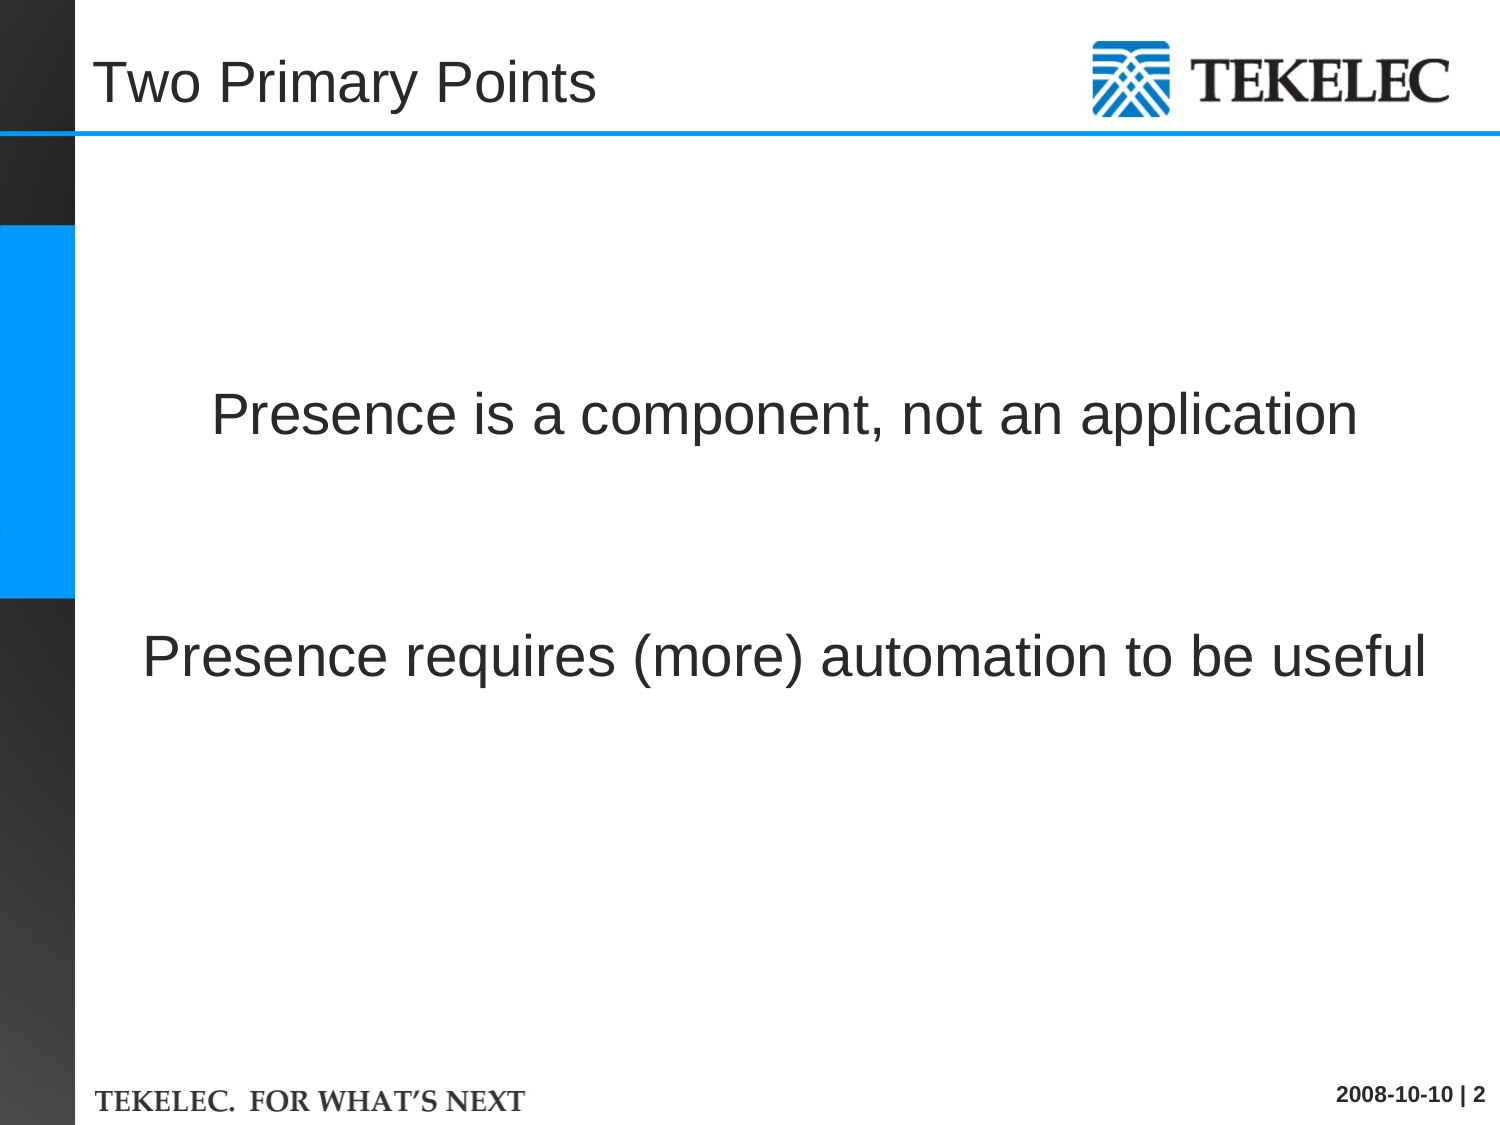

# Two Primary Points
Presence is a component, not an application
Presence requires (more) automation to be useful